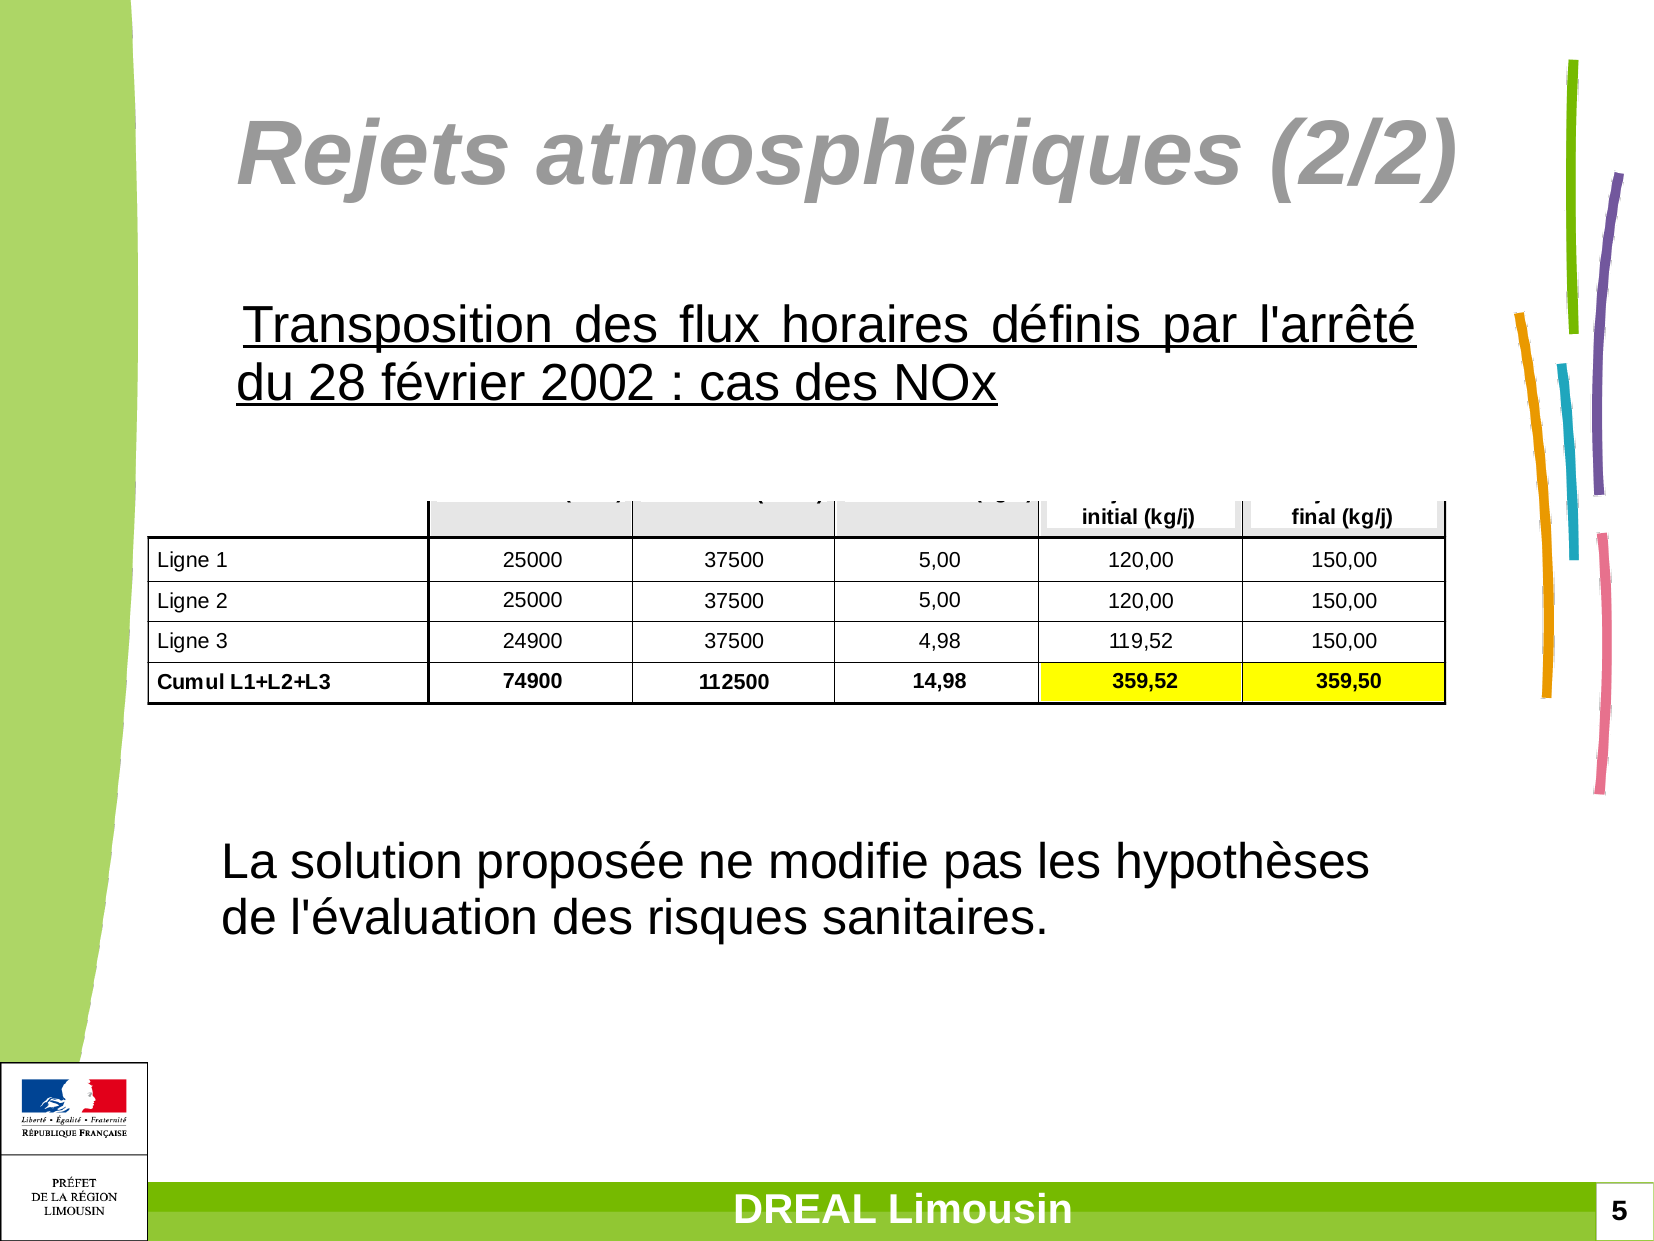

# Rejets atmosphériques (2/2)
Transposition des flux horaires définis par l'arrêté du 28 février 2002 : cas des NOx
La solution proposée ne modifie pas les hypothèses de l'évaluation des risques sanitaires.
5
Assemblée générale DREAL lundi 25 mai 2009